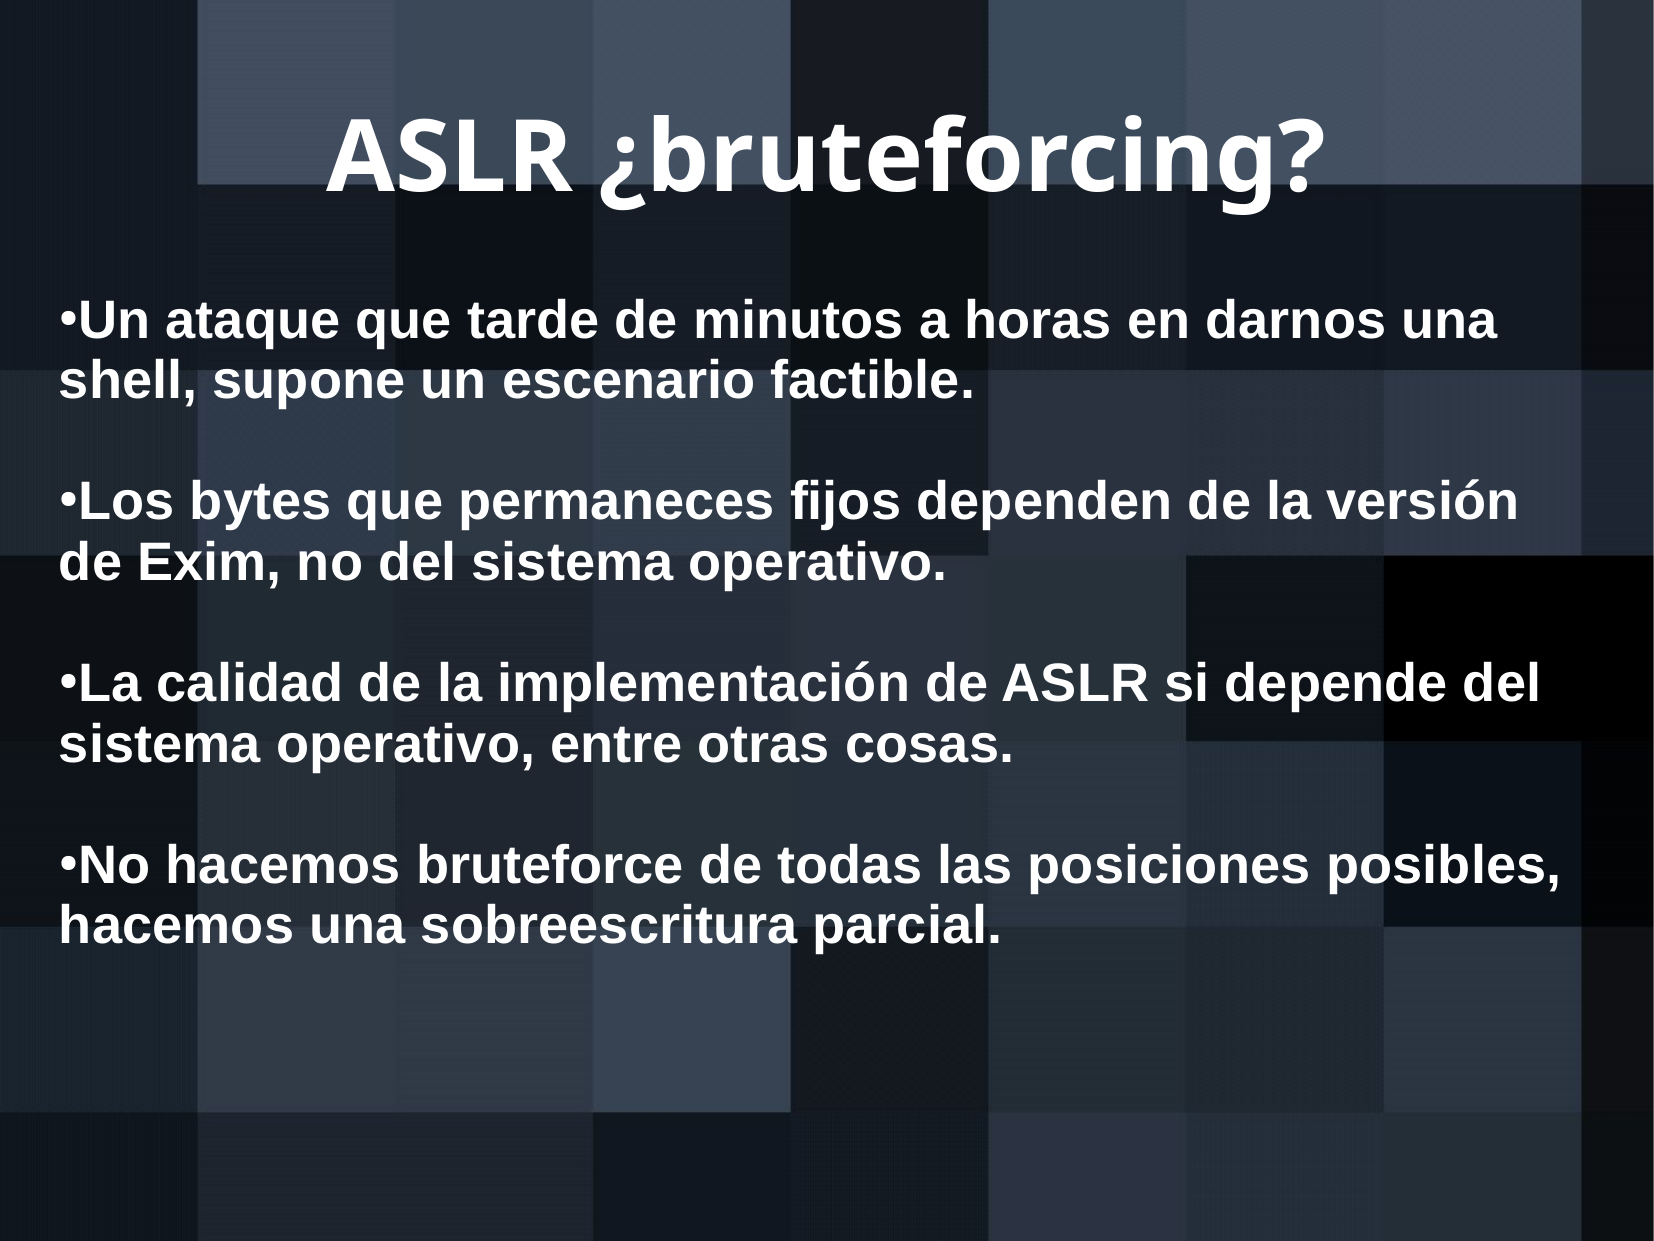

# ASLR ¿bruteforcing?
Un ataque que tarde de minutos a horas en darnos una shell, supone un escenario factible.
Los bytes que permaneces fijos dependen de la versión de Exim, no del sistema operativo.
La calidad de la implementación de ASLR si depende del sistema operativo, entre otras cosas.
No hacemos bruteforce de todas las posiciones posibles, hacemos una sobreescritura parcial.